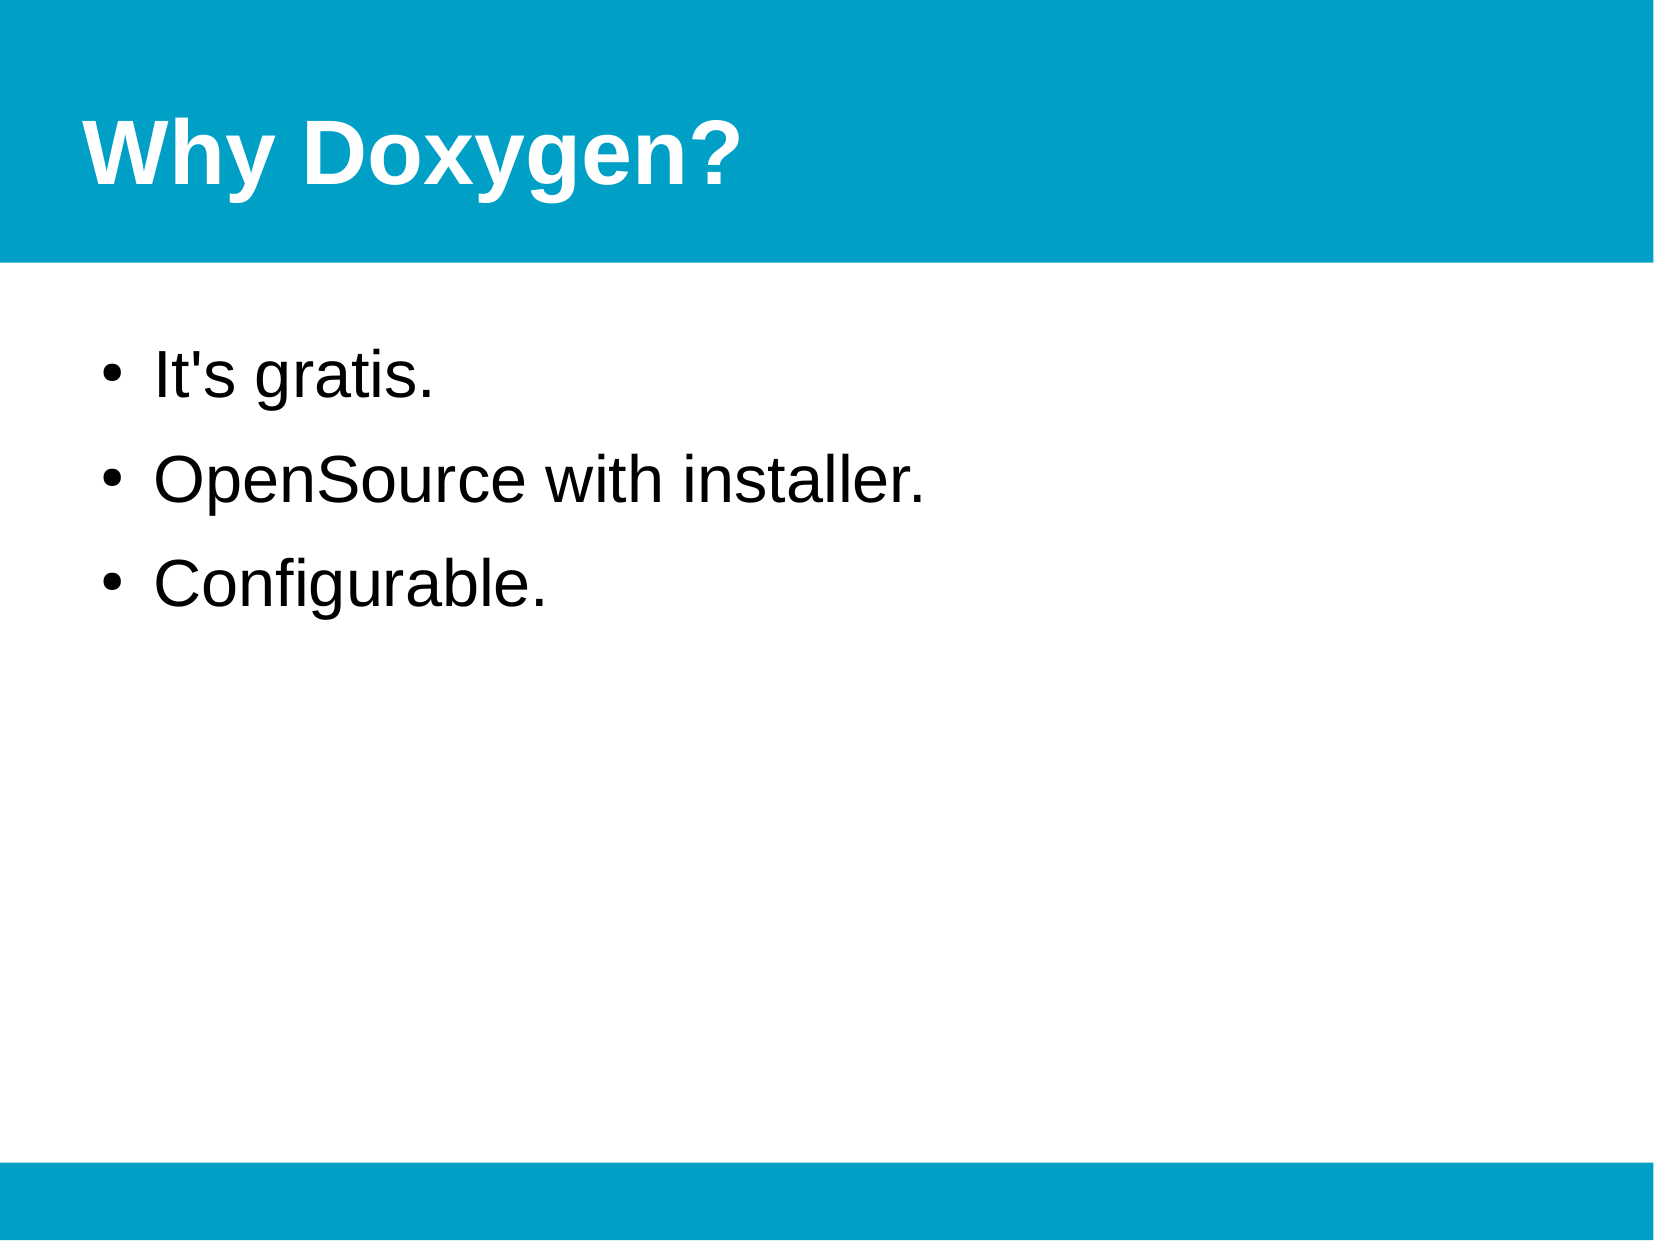

# Why Doxygen?
It's gratis.
OpenSource with installer.
Configurable.